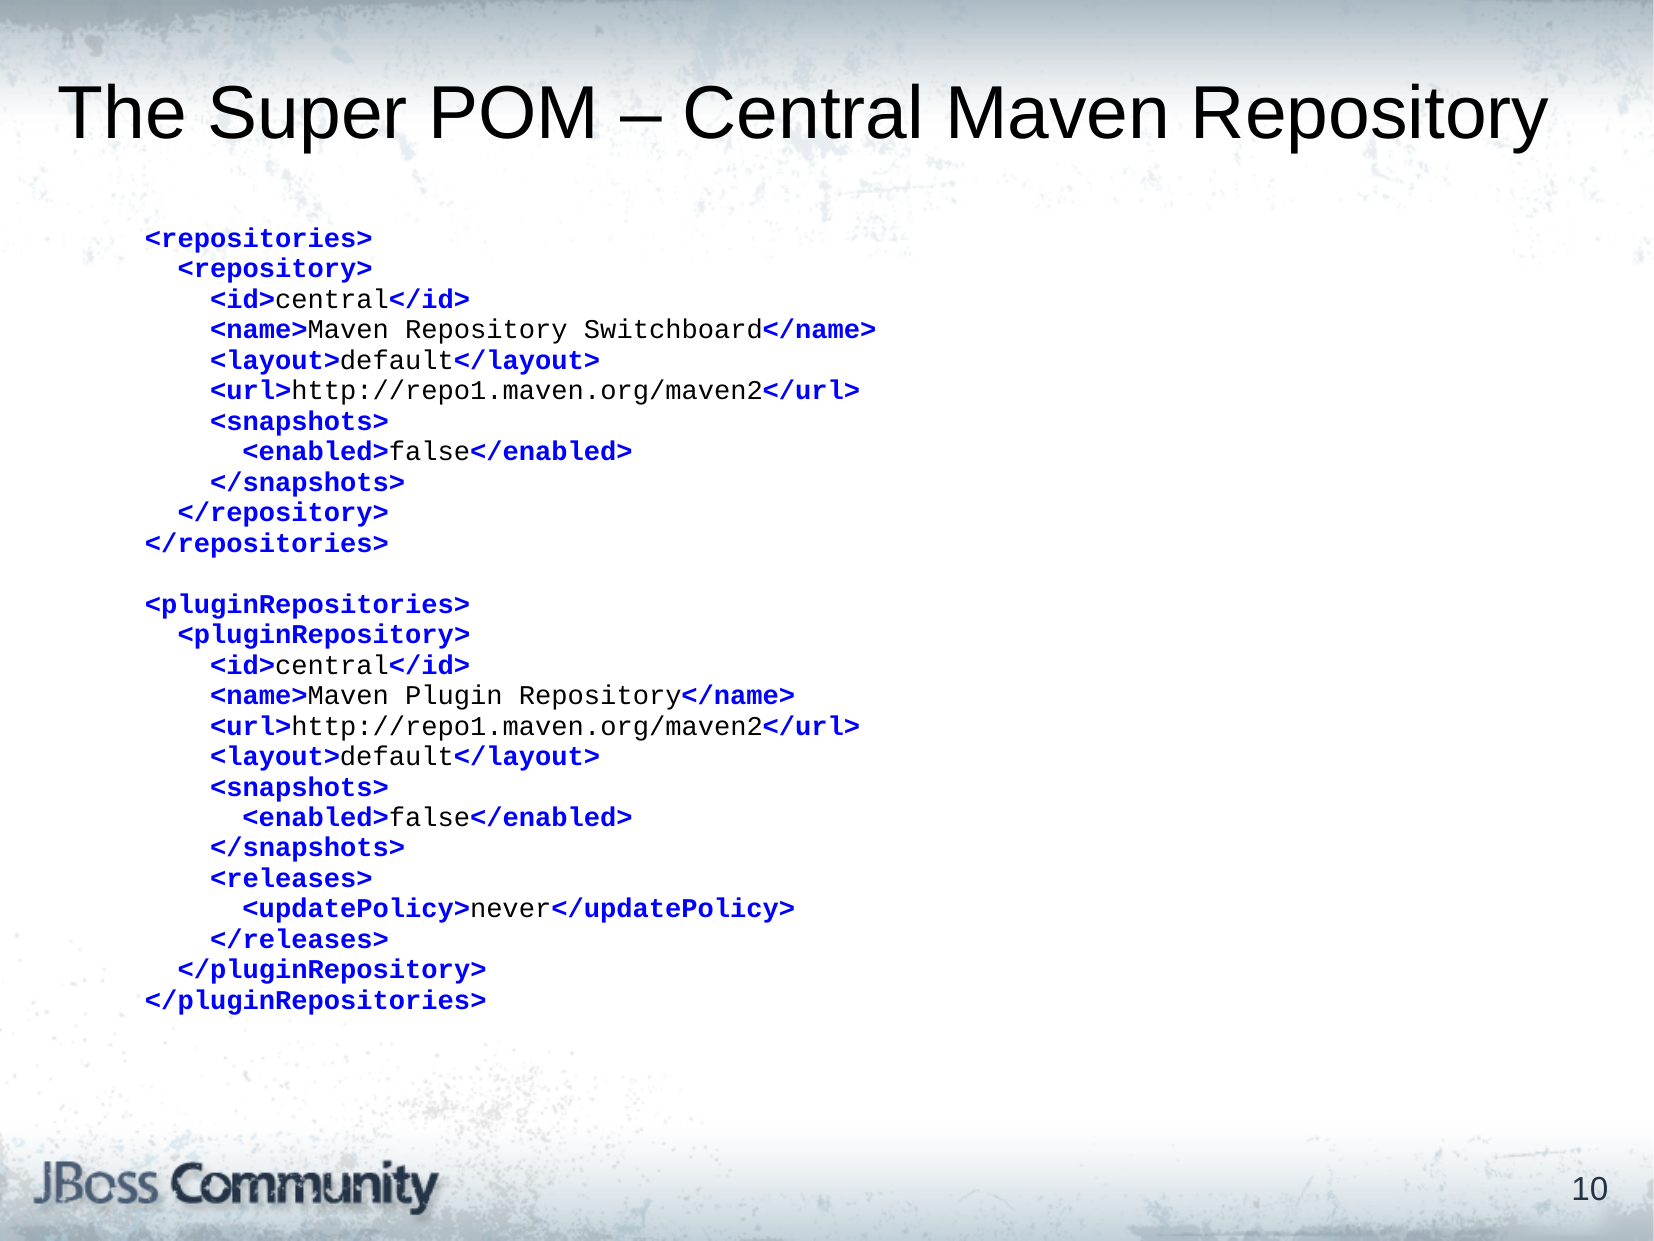

# The Super POM – Central Maven Repository
 <repositories>
 <repository>
 <id>central</id>
 <name>Maven Repository Switchboard</name>
 <layout>default</layout>
 <url>http://repo1.maven.org/maven2</url>
 <snapshots>
 <enabled>false</enabled>
 </snapshots>
 </repository>
 </repositories>
 <pluginRepositories>
 <pluginRepository>
 <id>central</id>
 <name>Maven Plugin Repository</name>
 <url>http://repo1.maven.org/maven2</url>
 <layout>default</layout>
 <snapshots>
 <enabled>false</enabled>
 </snapshots>
 <releases>
 <updatePolicy>never</updatePolicy>
 </releases>
 </pluginRepository>
 </pluginRepositories>